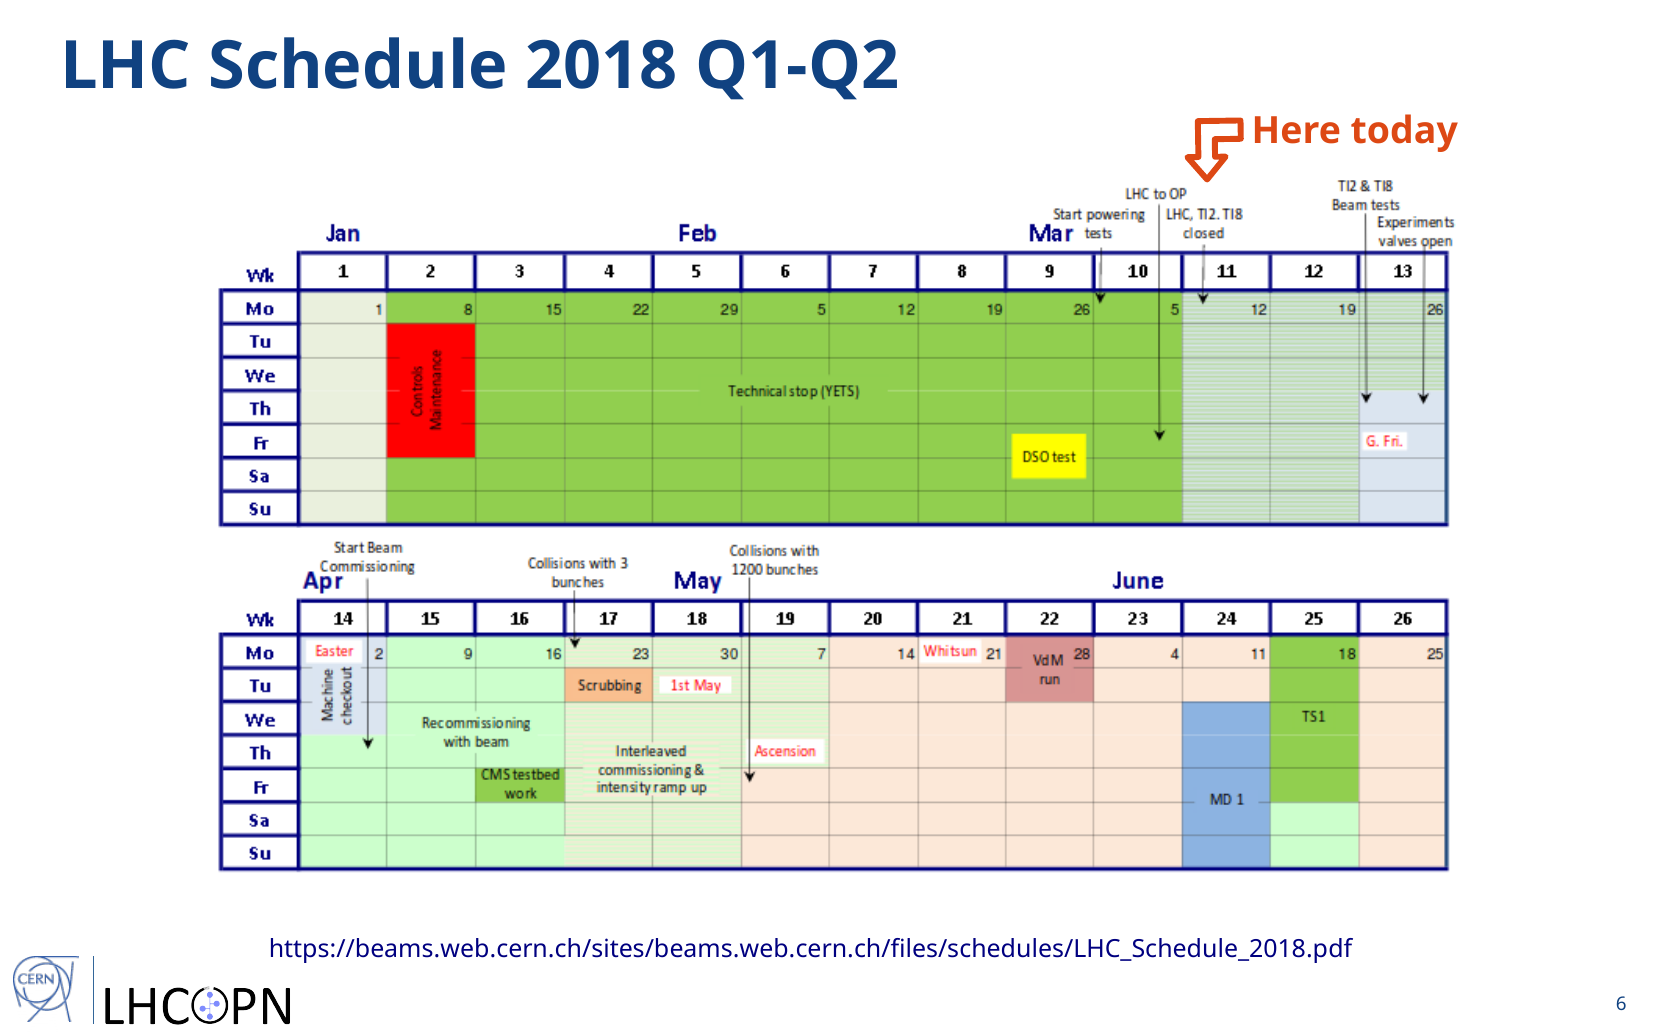

# LHC Schedule 2018 Q1-Q2
Here today
https://beams.web.cern.ch/sites/beams.web.cern.ch/files/schedules/LHC_Schedule_2018.pdf